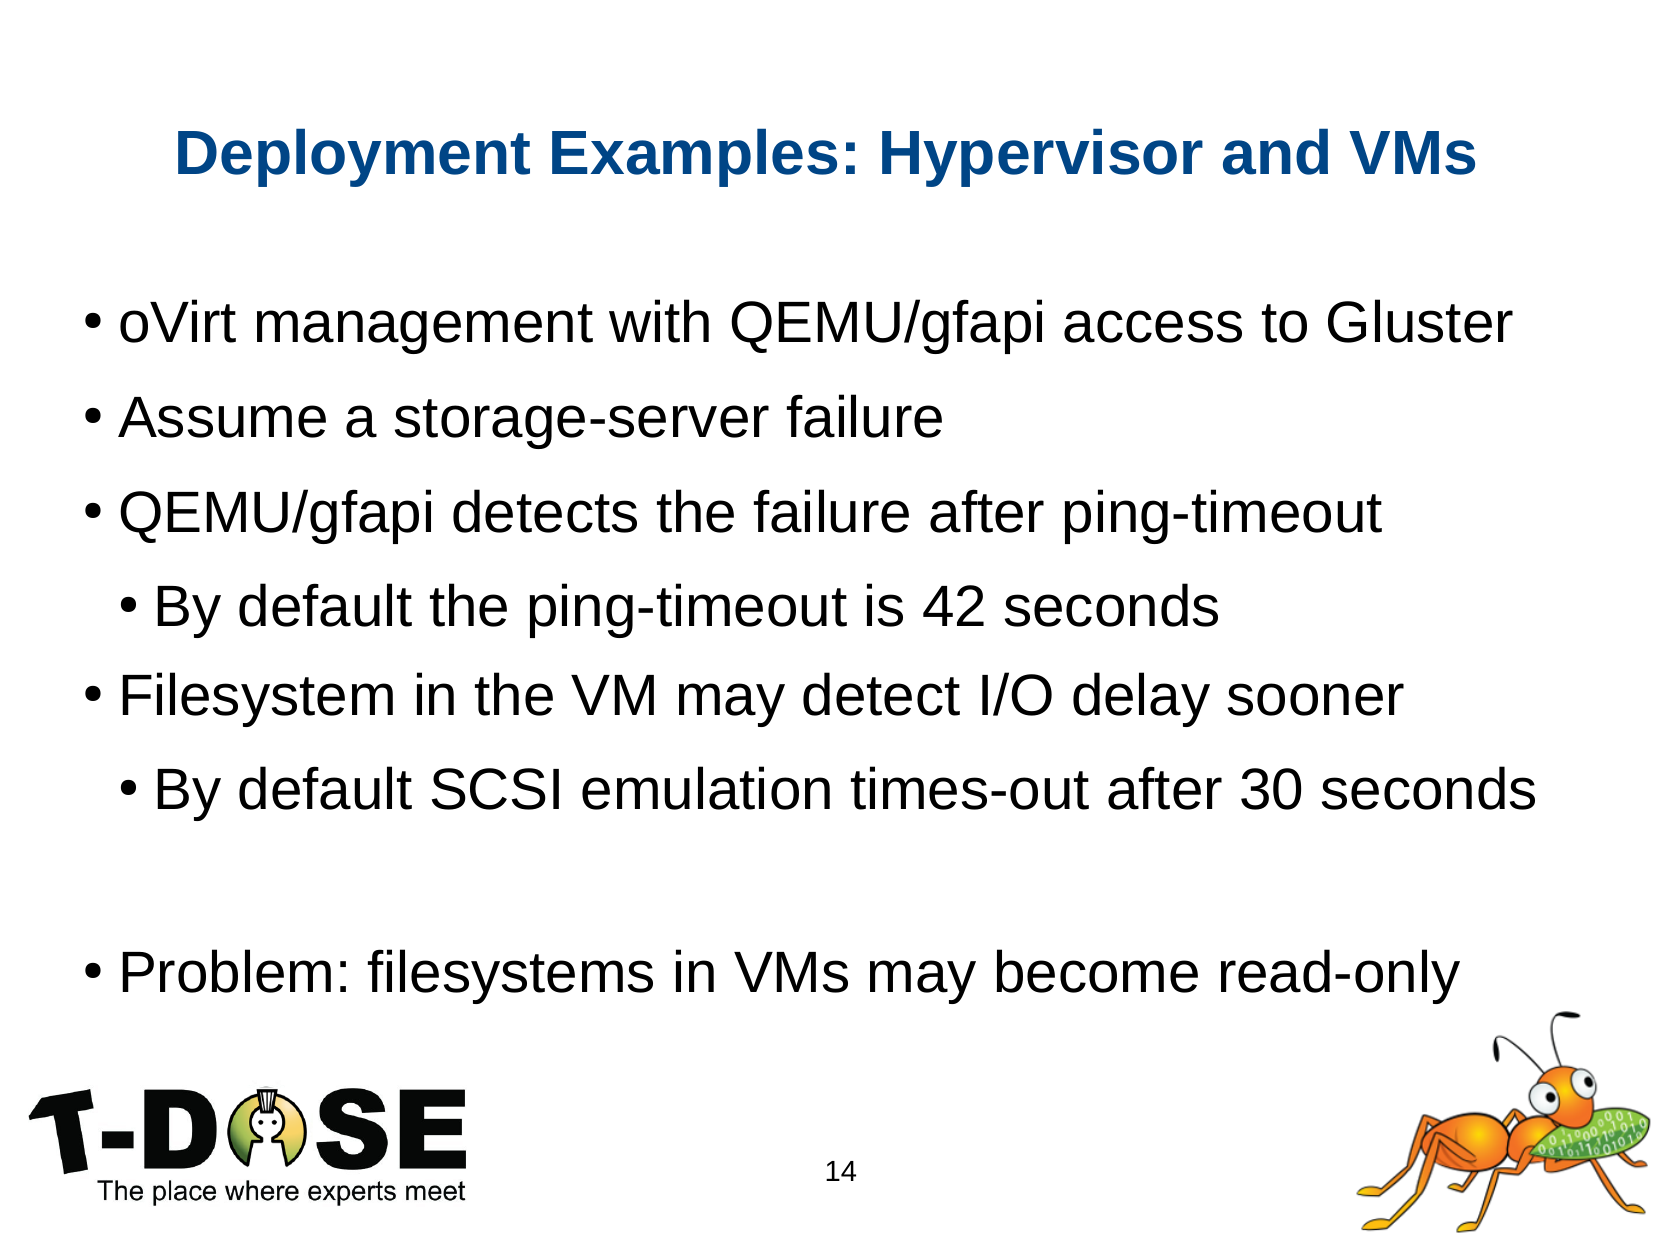

Deployment Examples: Hypervisor and VMs
# oVirt management with QEMU/gfapi access to Gluster
Assume a storage-server failure
QEMU/gfapi detects the failure after ping-timeout
By default the ping-timeout is 42 seconds
Filesystem in the VM may detect I/O delay sooner
By default SCSI emulation times-out after 30 seconds
Problem: filesystems in VMs may become read-only
14